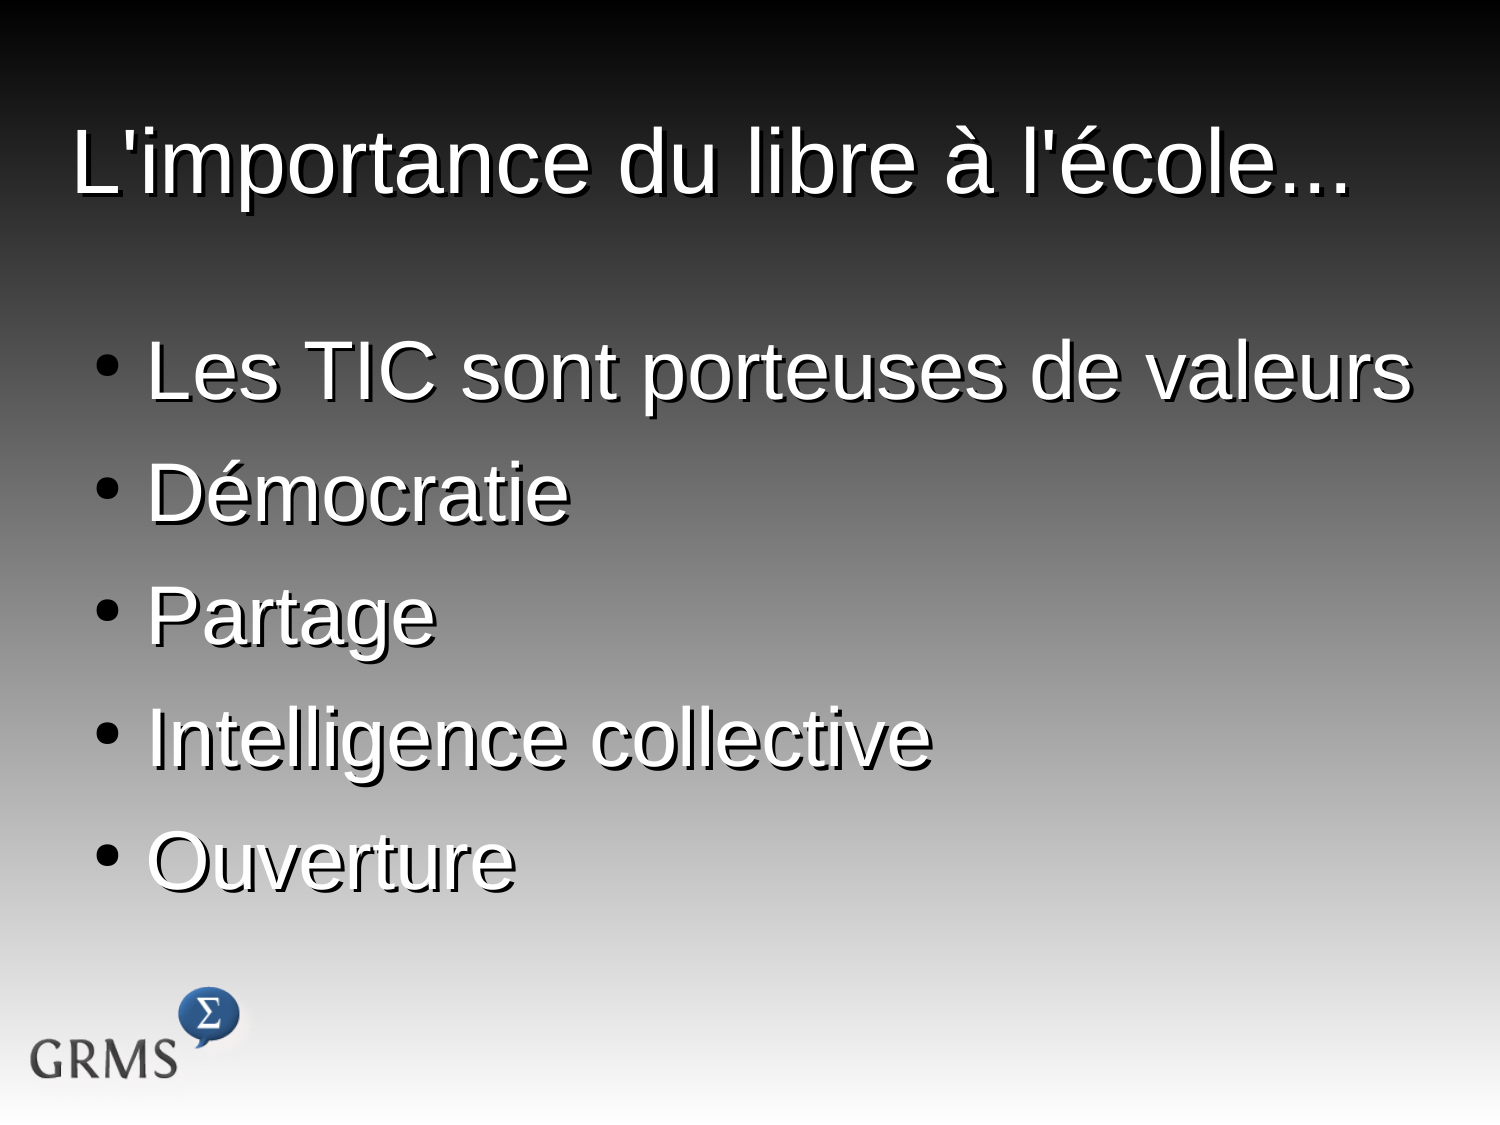

# L'importance du libre à l'école...
Les TIC sont porteuses de valeurs
Démocratie
Partage
Intelligence collective
Ouverture